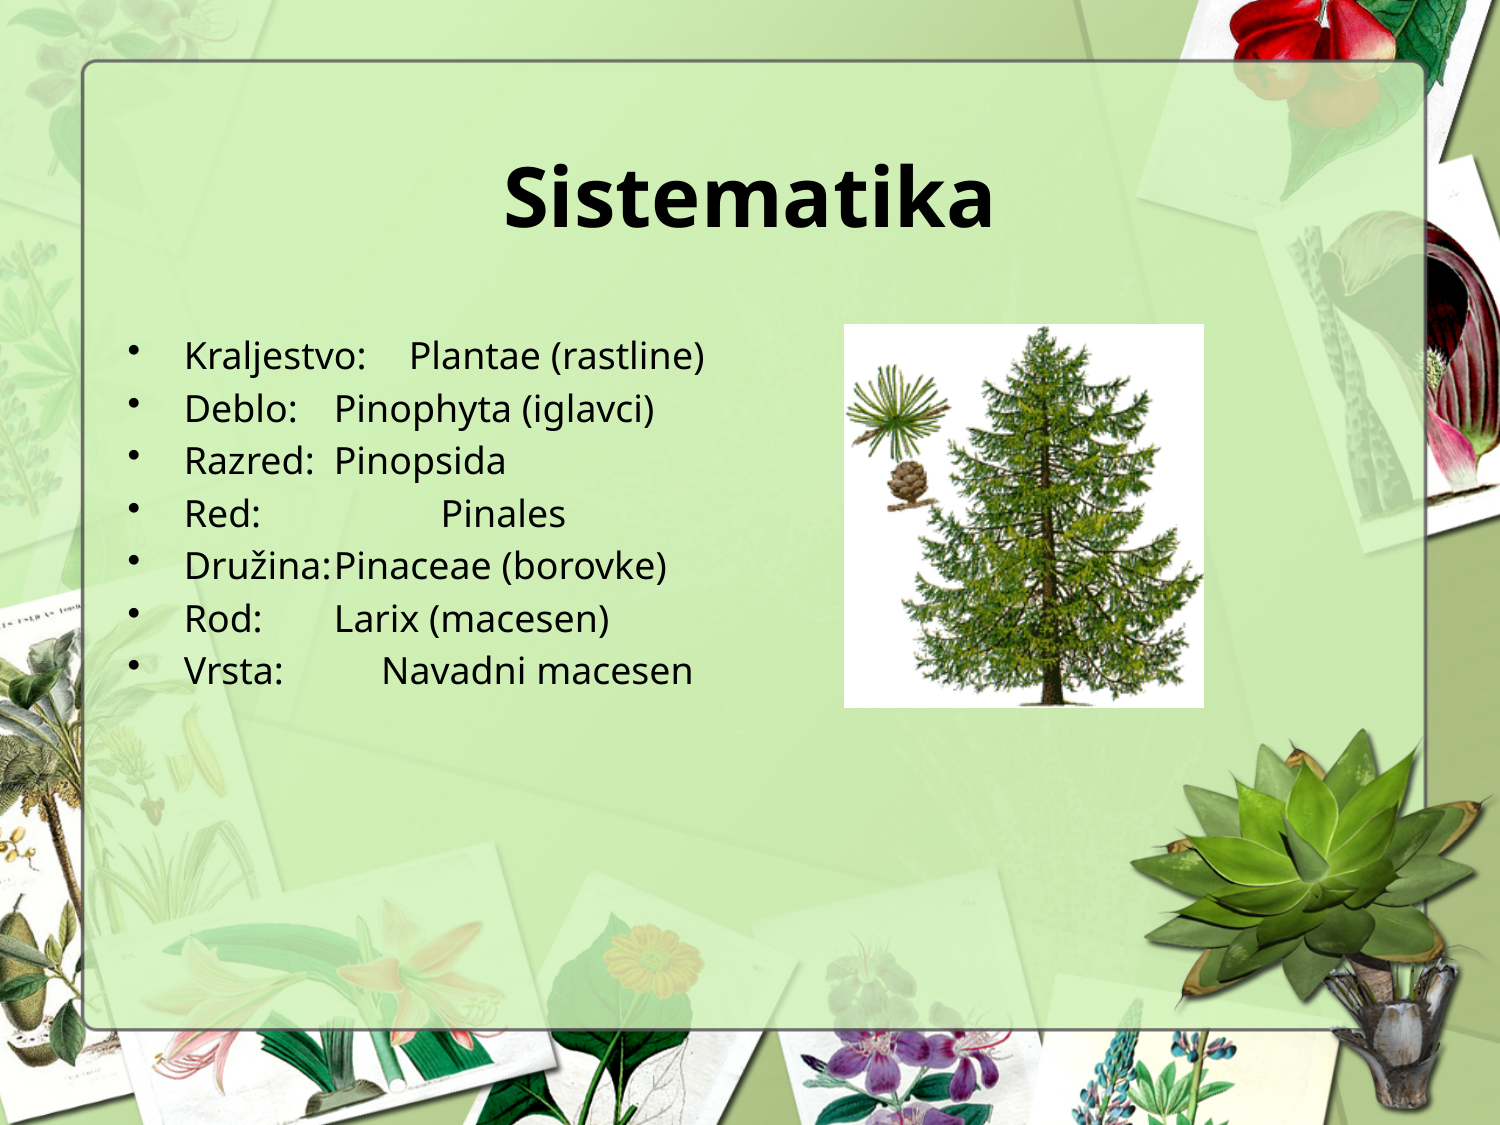

# Sistematika
Kraljestvo:	Plantae (rastline)
Deblo:	Pinophyta (iglavci)
Razred:	Pinopsida
Red:	 Pinales
Družina:	Pinaceae (borovke)
Rod: 	Larix (macesen)
Vrsta: Navadni macesen